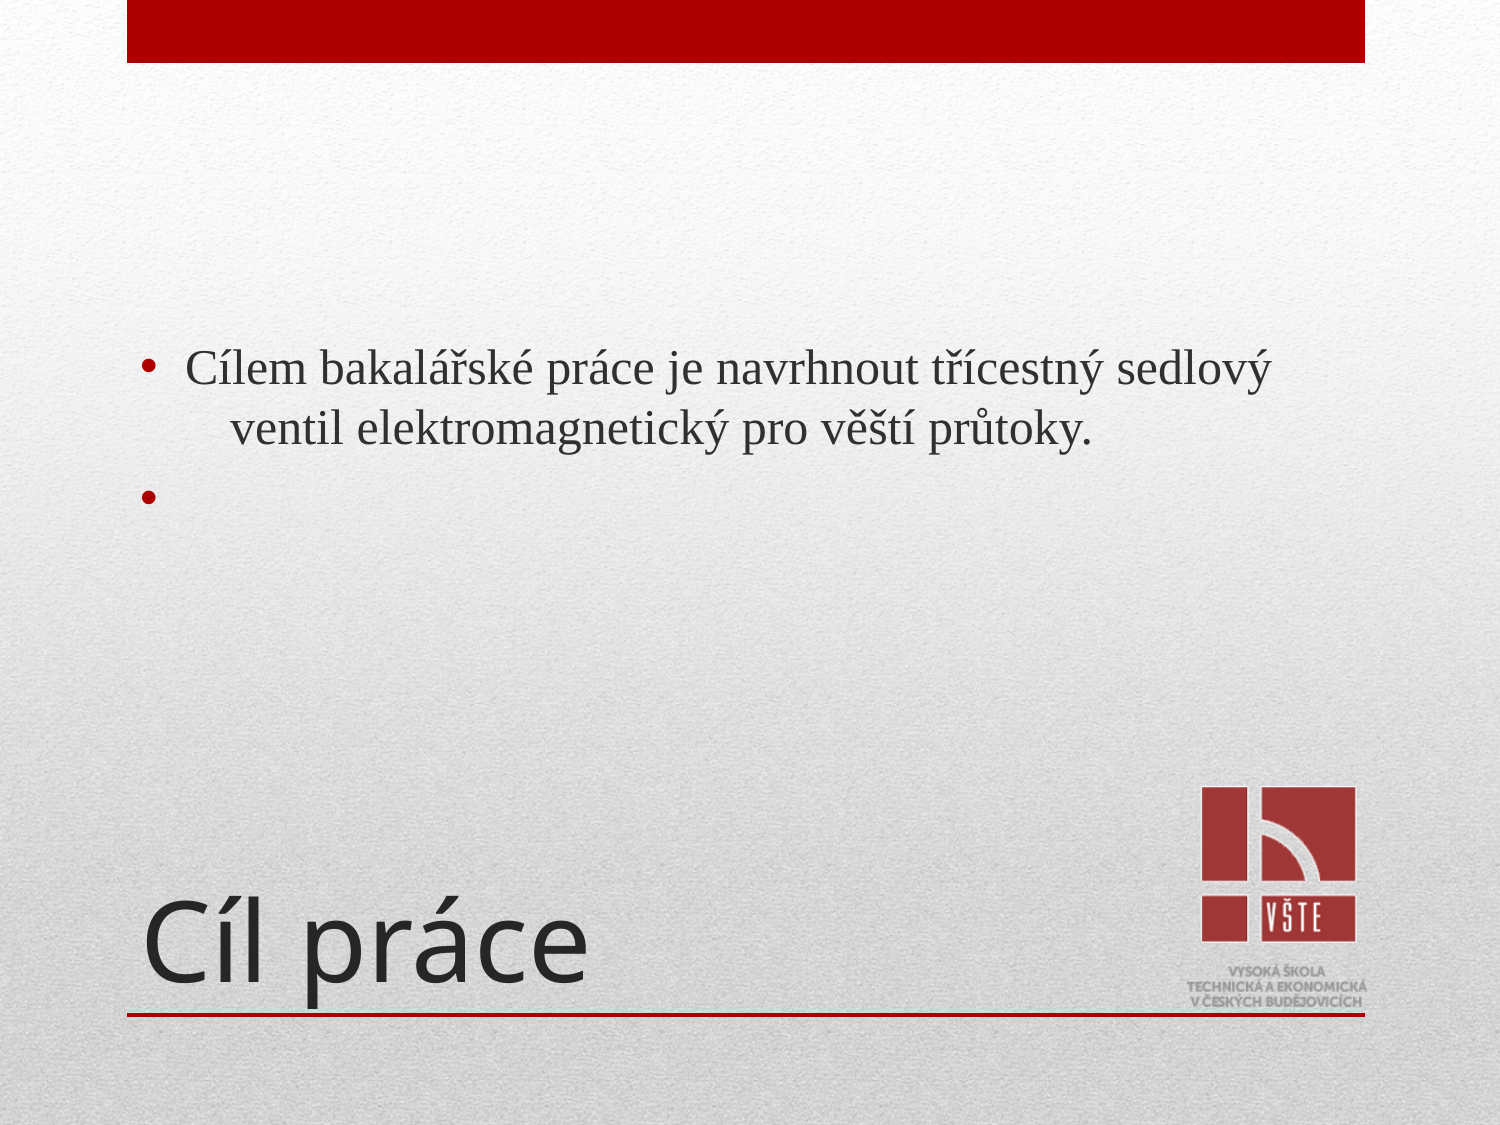

Cílem bakalářské práce je navrhnout třícestný sedlový ventil elektromagnetický pro věští průtoky.
# Cíl práce